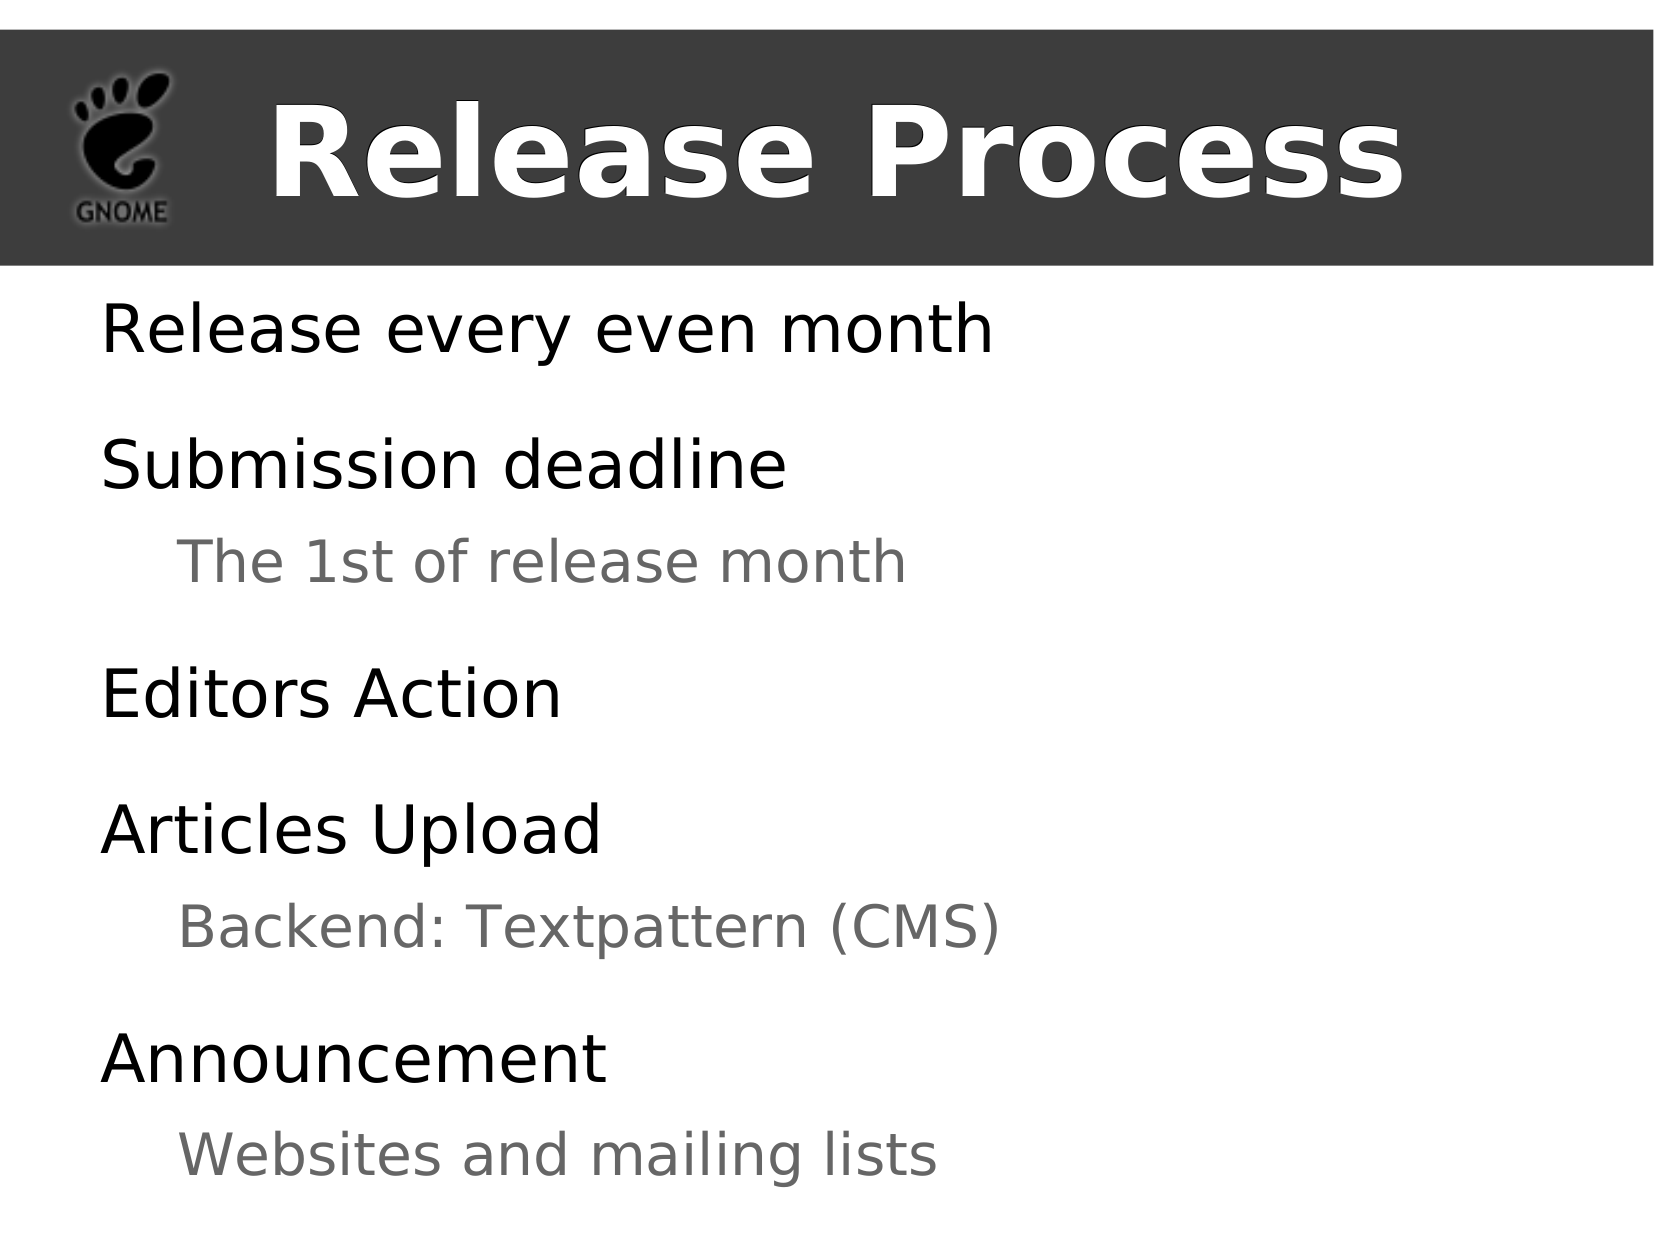

# Release Process
Release every even month
Submission deadline
The 1st of release month
Editors Action
Articles Upload
Backend: Textpattern (CMS)
Announcement
Websites and mailing lists